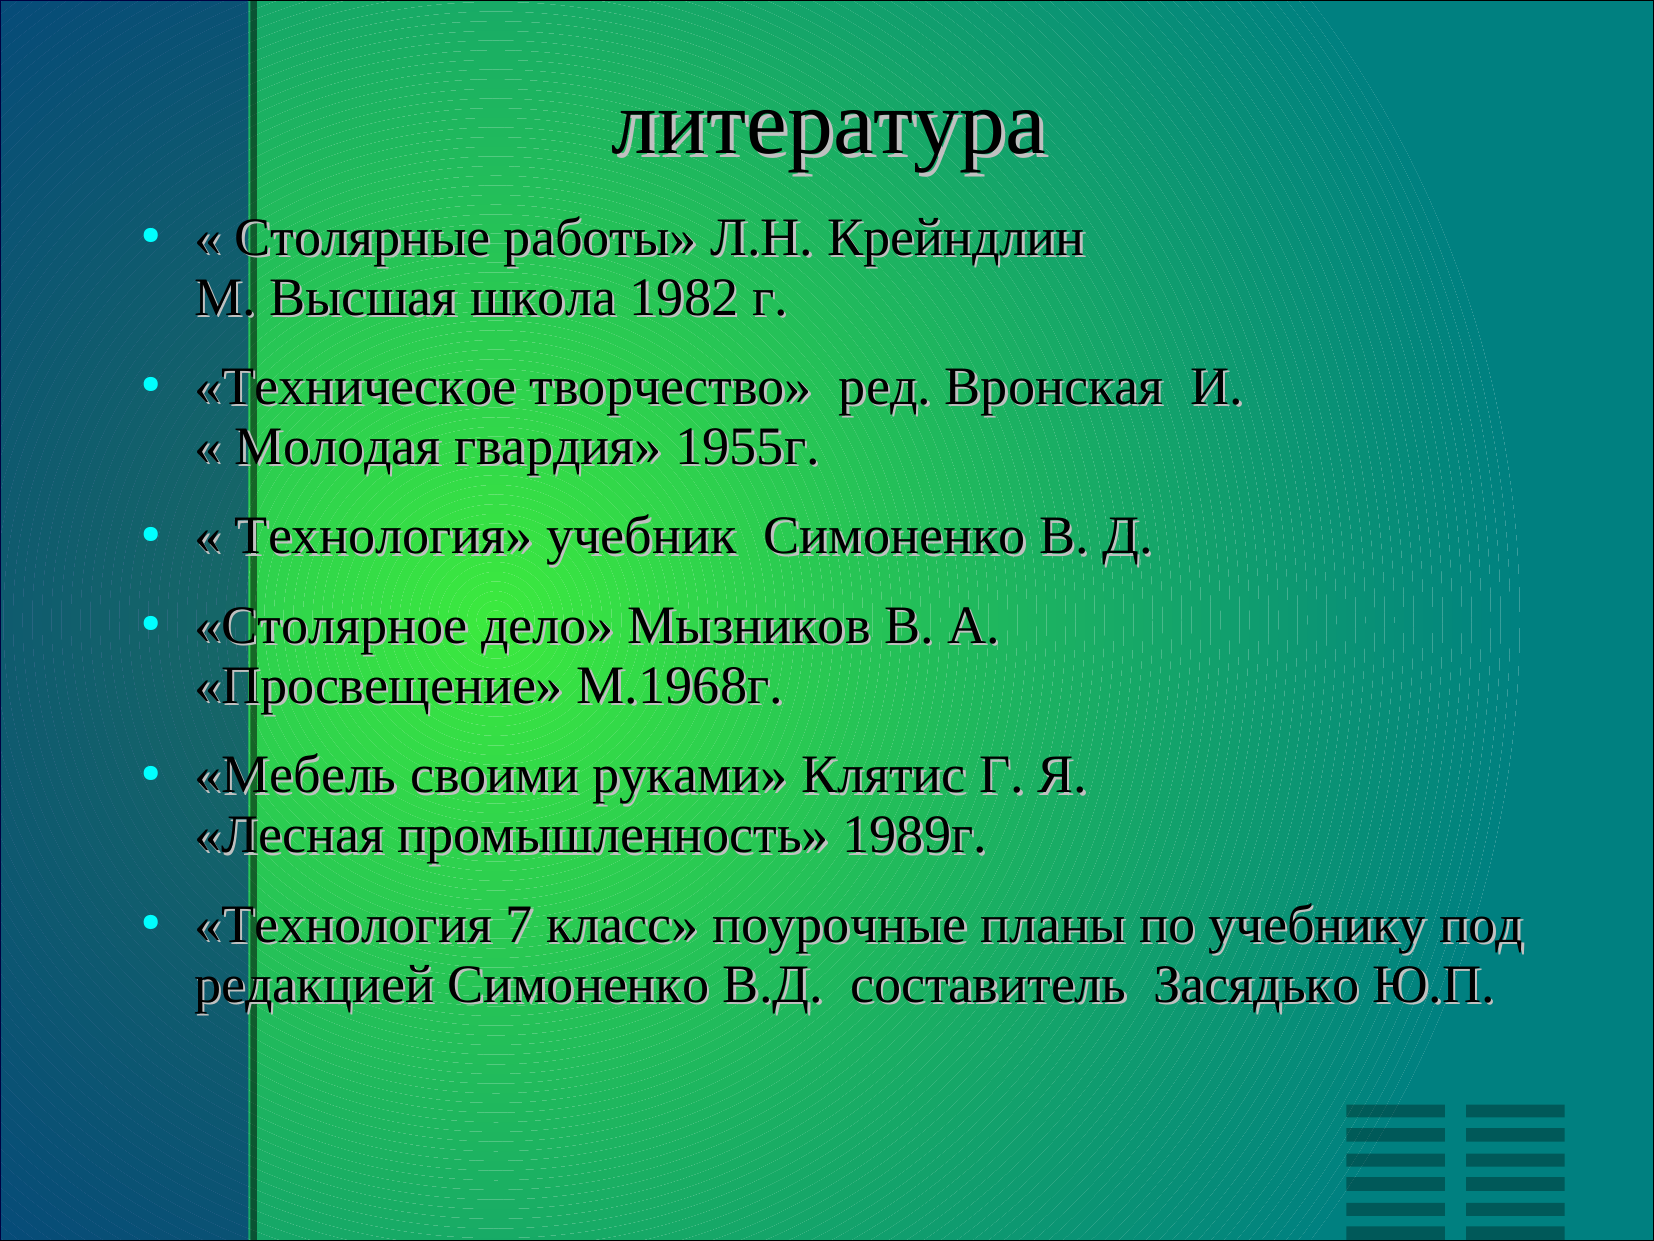

# литература
« Столярные работы» Л.Н. Крейндлин М. Высшая школа 1982 г.
«Техническое творчество» ред. Вронская И. « Молодая гвардия» 1955г.
« Технология» учебник Симоненко В. Д.
«Столярное дело» Мызников В. А. «Просвещение» М.1968г.
«Мебель своими руками» Клятис Г. Я. «Лесная промышленность» 1989г.
«Технология 7 класс» поурочные планы по учебнику под редакцией Симоненко В.Д. составитель Засядько Ю.П.